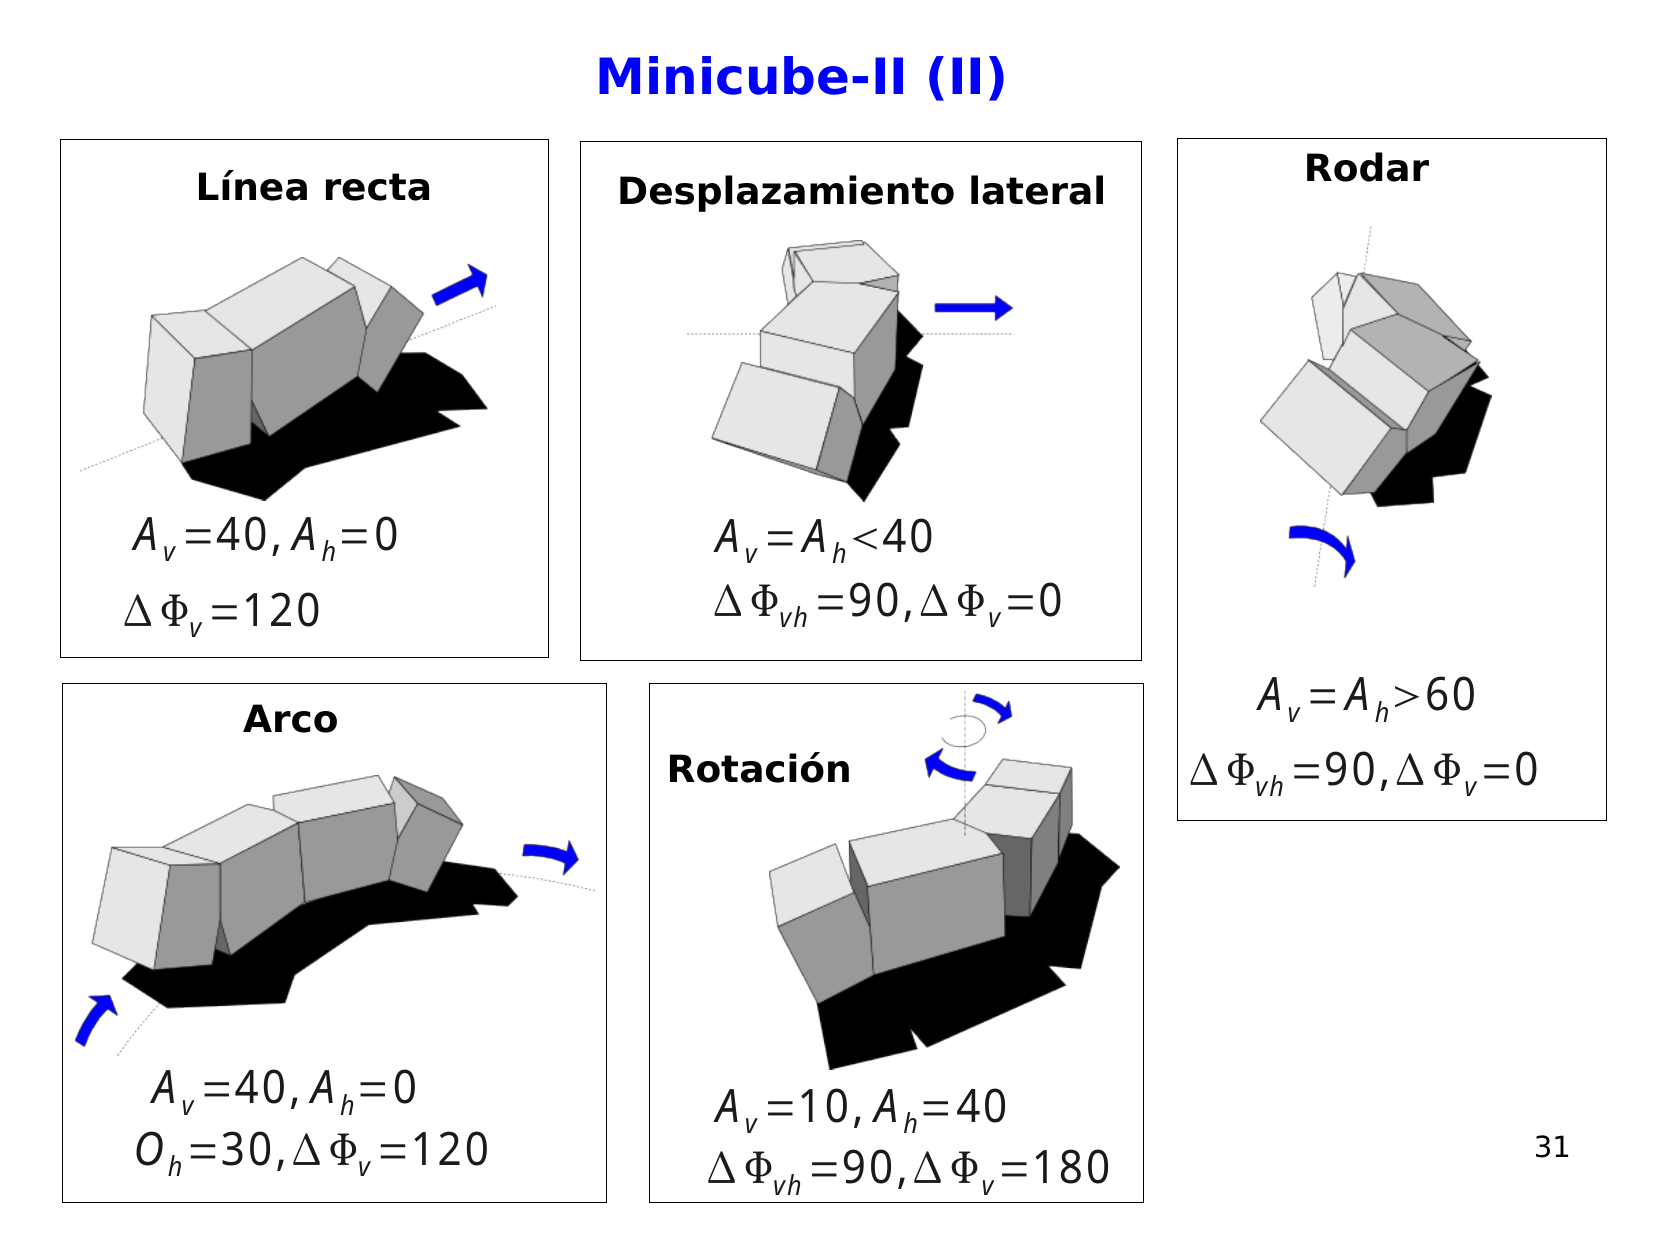

Minicube-II (II)
Rodar
Línea recta
Desplazamiento lateral
Rotación
Arco
31